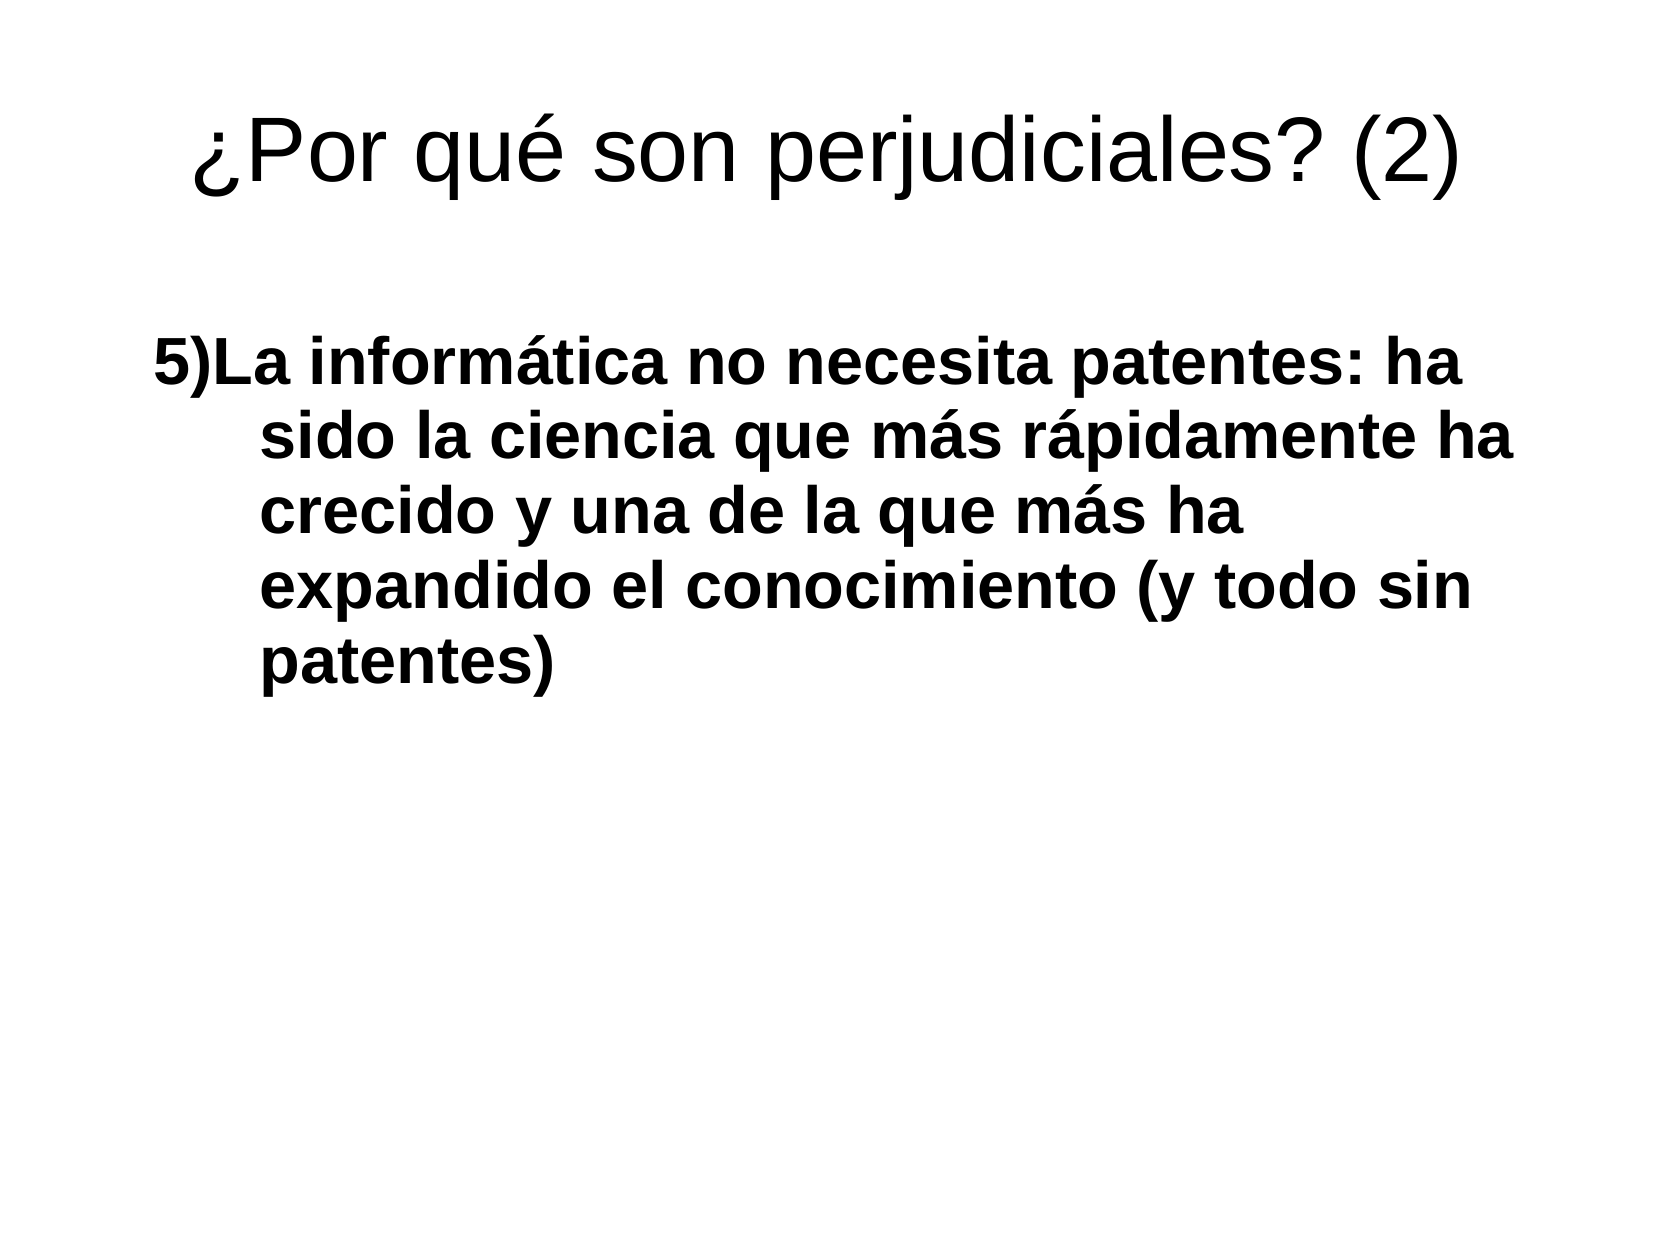

# ¿Por qué son perjudiciales? (2)
La informática no necesita patentes: ha sido la ciencia que más rápidamente ha crecido y una de la que más ha expandido el conocimiento (y todo sin patentes)